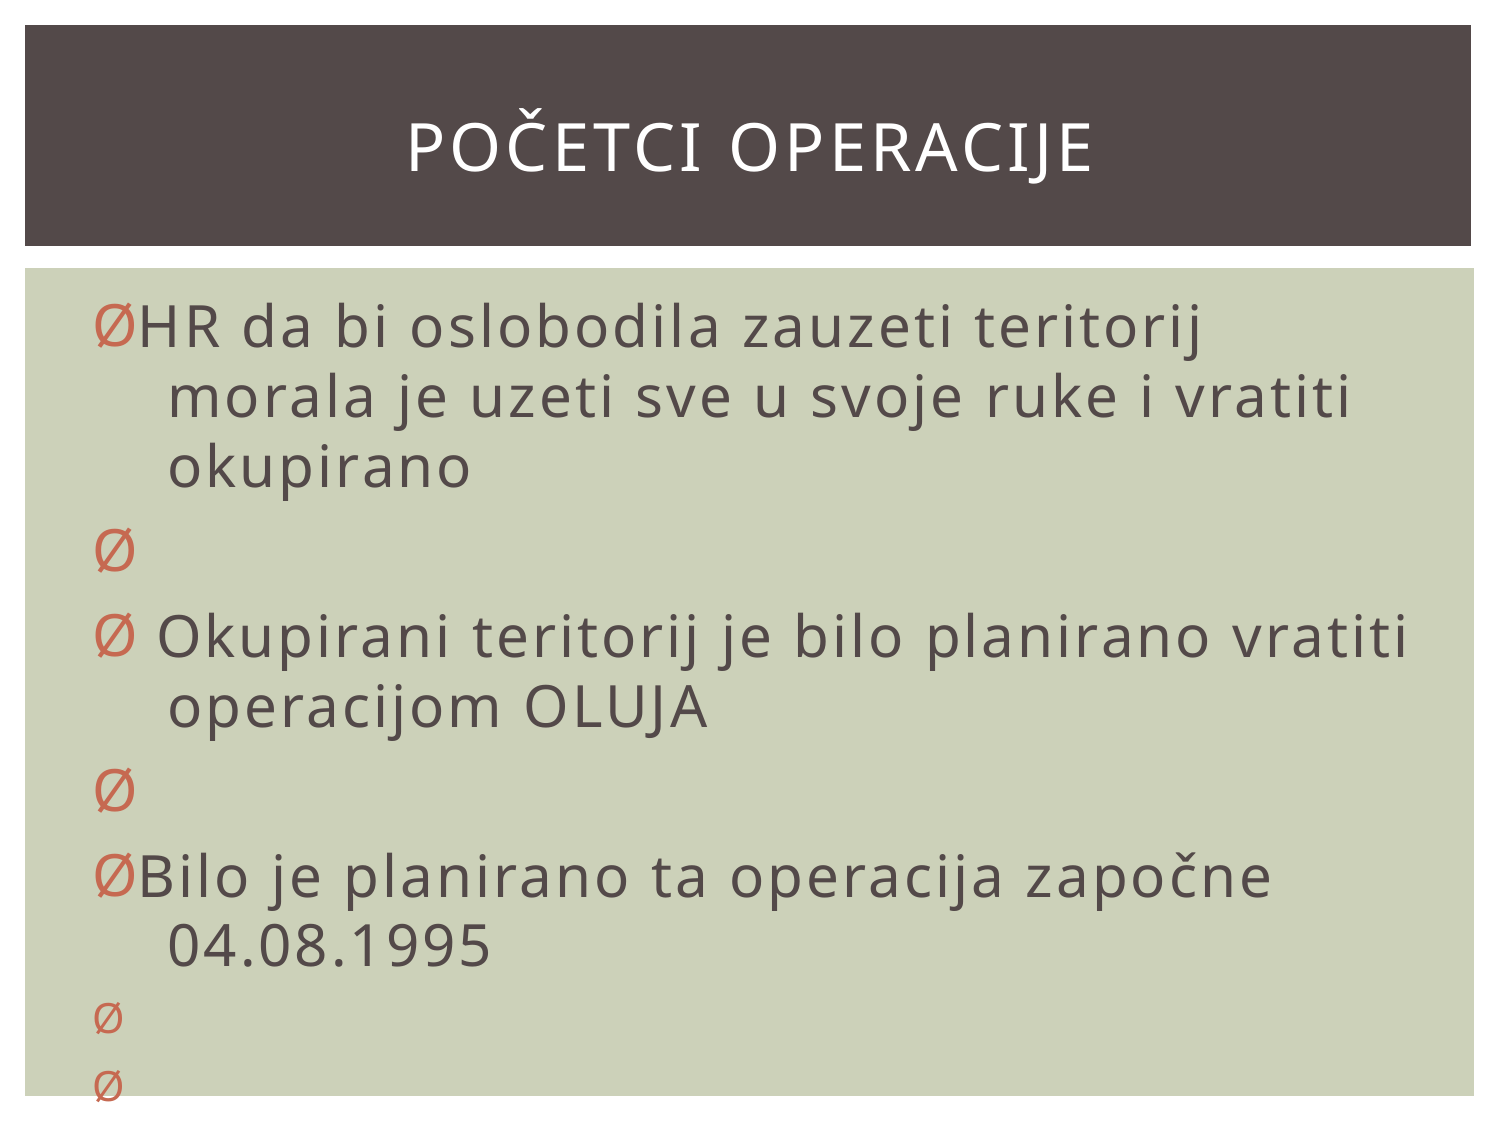

POČETCI OPERACIJE
# HR da bi oslobodila zauzeti teritorij morala je uzeti sve u svoje ruke i vratiti okupirano
 Okupirani teritorij je bilo planirano vratiti operacijom OLUJA
Bilo je planirano ta operacija započne 04.08.1995